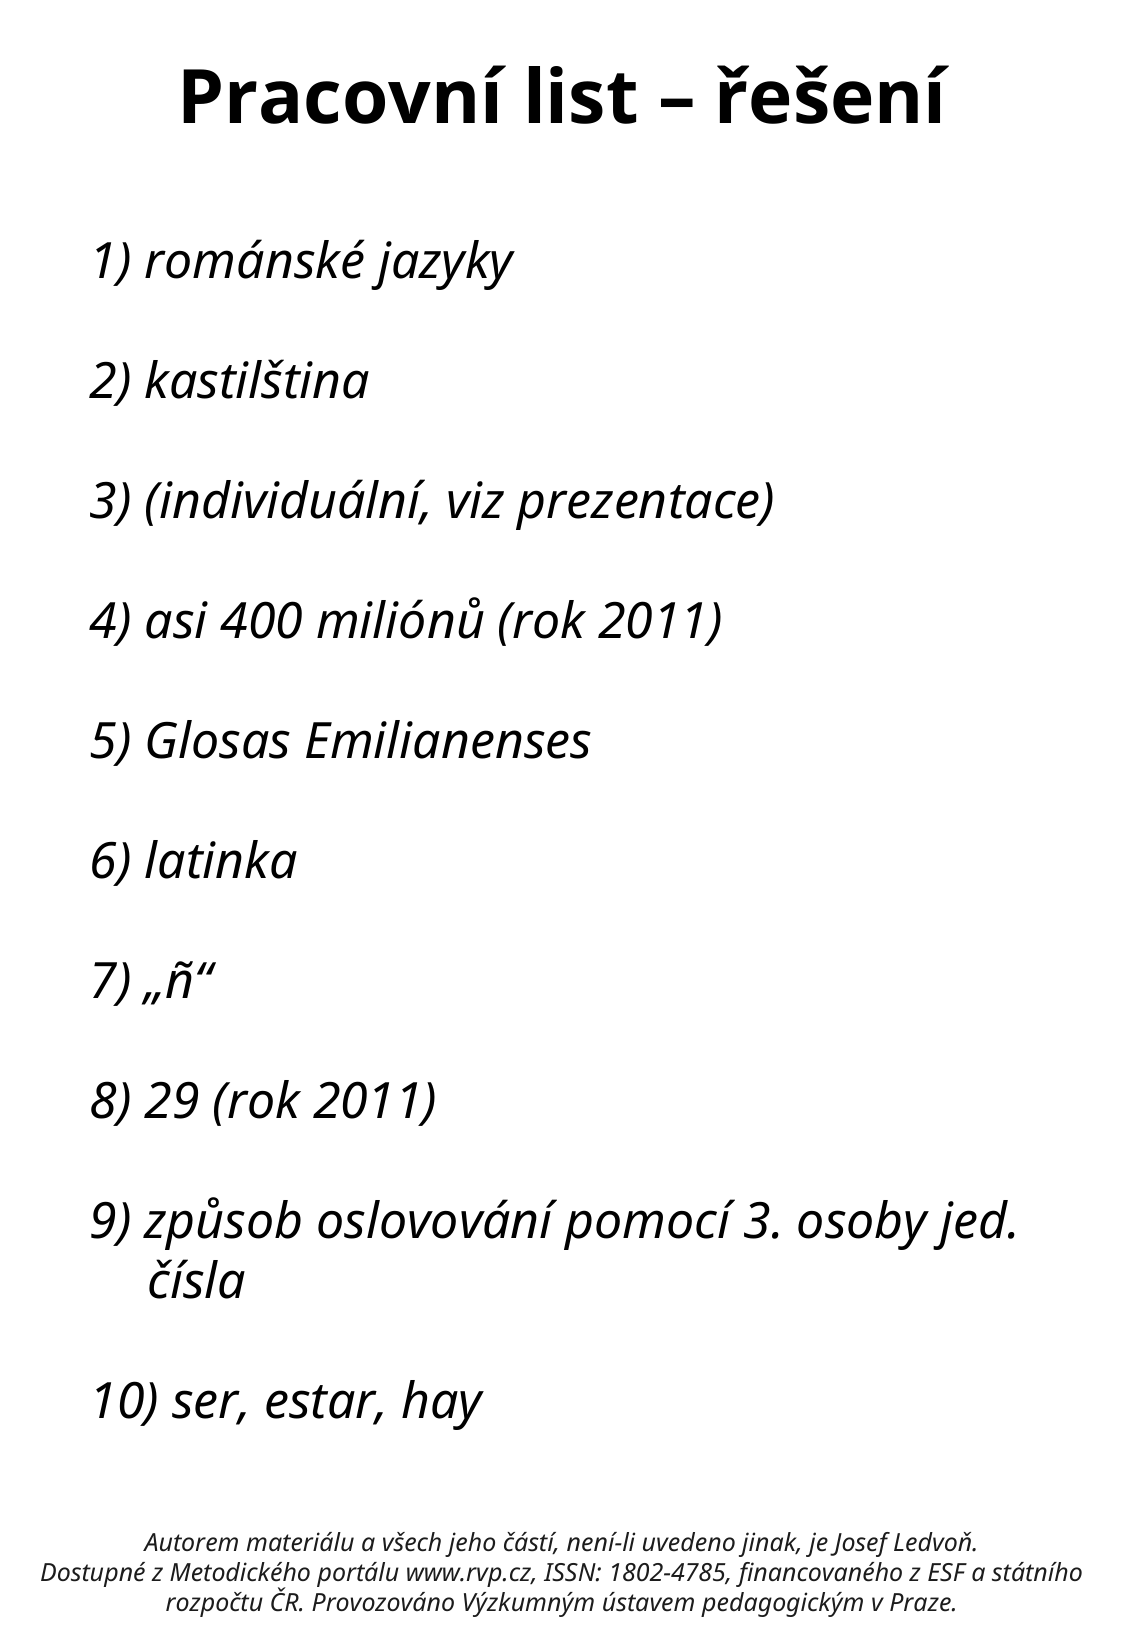

Pracovní list – řešení
1) románské jazyky
2) kastilština
3) (individuální, viz prezentace)
4) asi 400 miliónů (rok 2011)
5) Glosas Emilianenses
6) latinka
7) „ñ“
8) 29 (rok 2011)
9) způsob oslovování pomocí 3. osoby jed. čísla
10) ser, estar, hay
Autorem materiálu a všech jeho částí, není-li uvedeno jinak, je Josef Ledvoň.
Dostupné z Metodického portálu www.rvp.cz, ISSN: 1802-4785, financovaného z ESF a státního rozpočtu ČR. Provozováno Výzkumným ústavem pedagogickým v Praze.